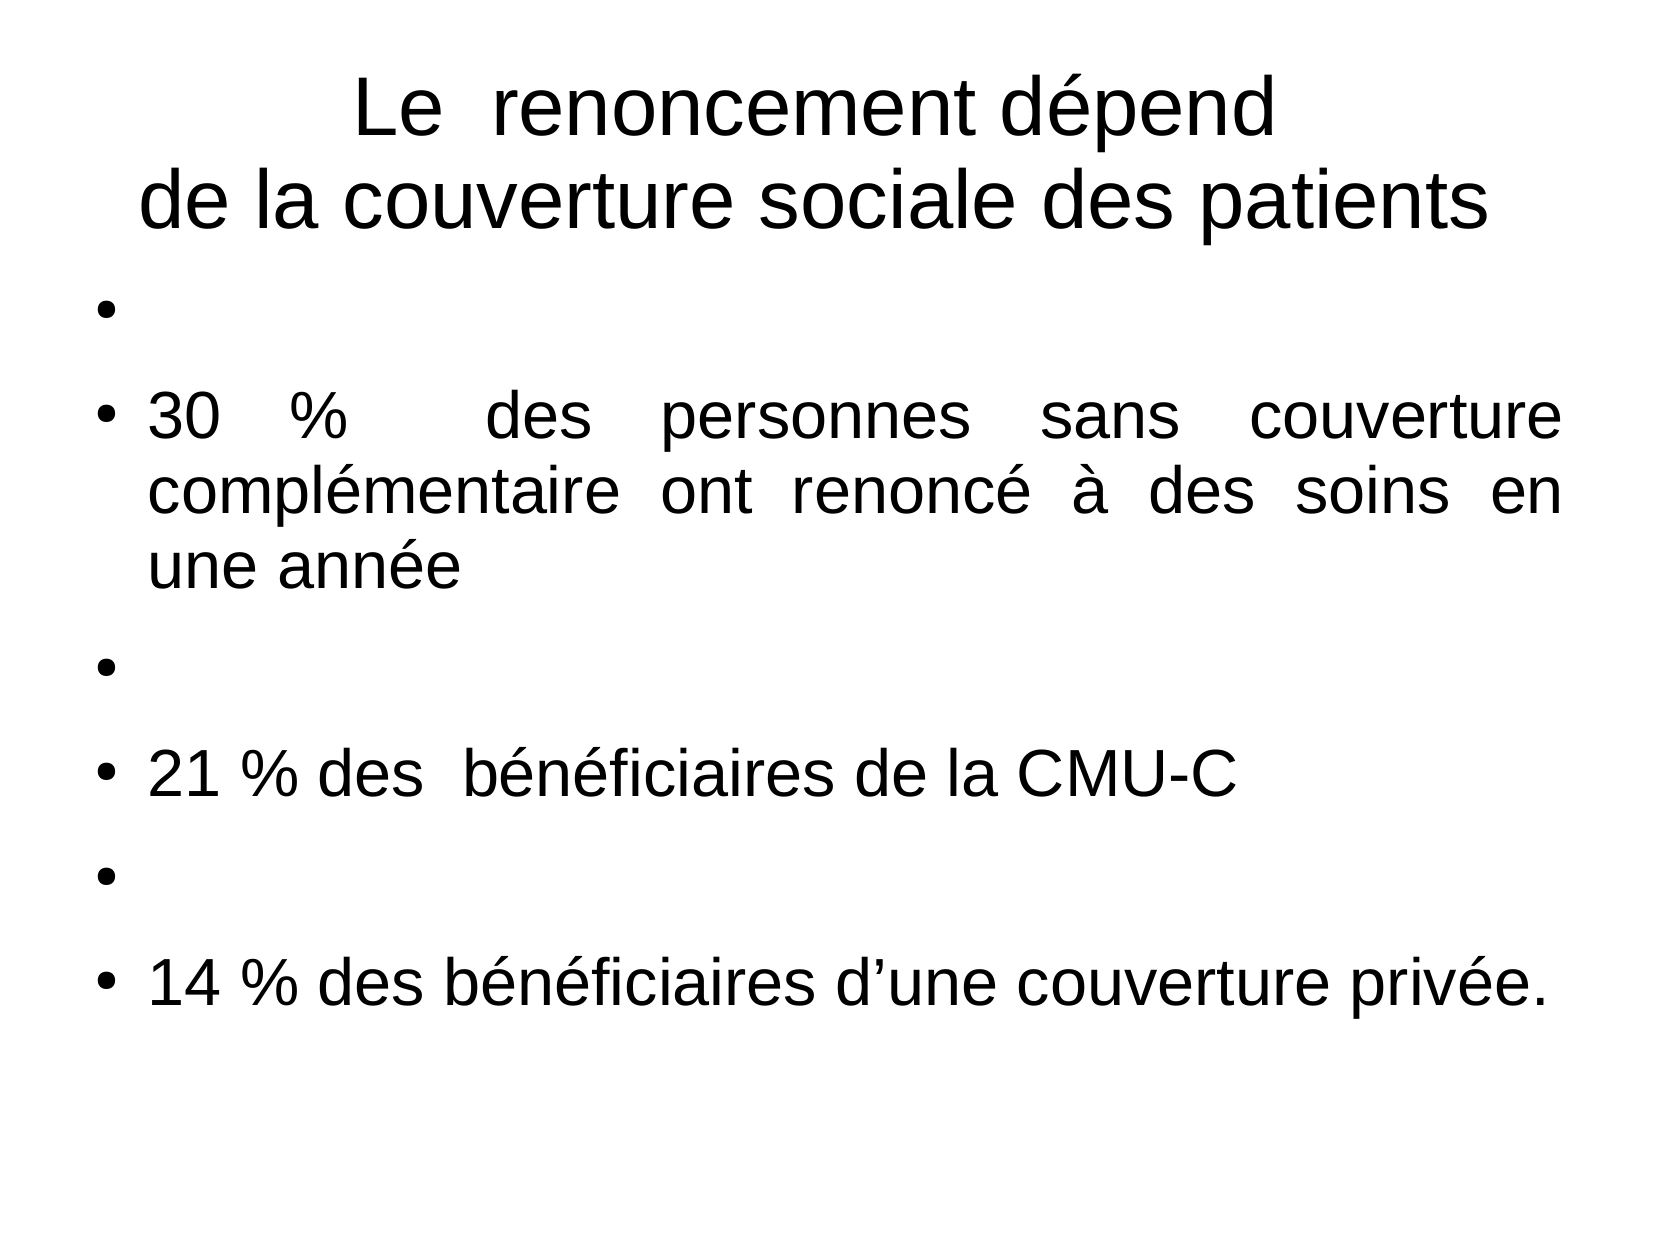

# Le renoncement dépend de la couverture sociale des patients
30 % des personnes sans couverture complémentaire ont renoncé à des soins en une année
21 % des bénéficiaires de la CMU-C
14 % des bénéficiaires d’une couverture privée.